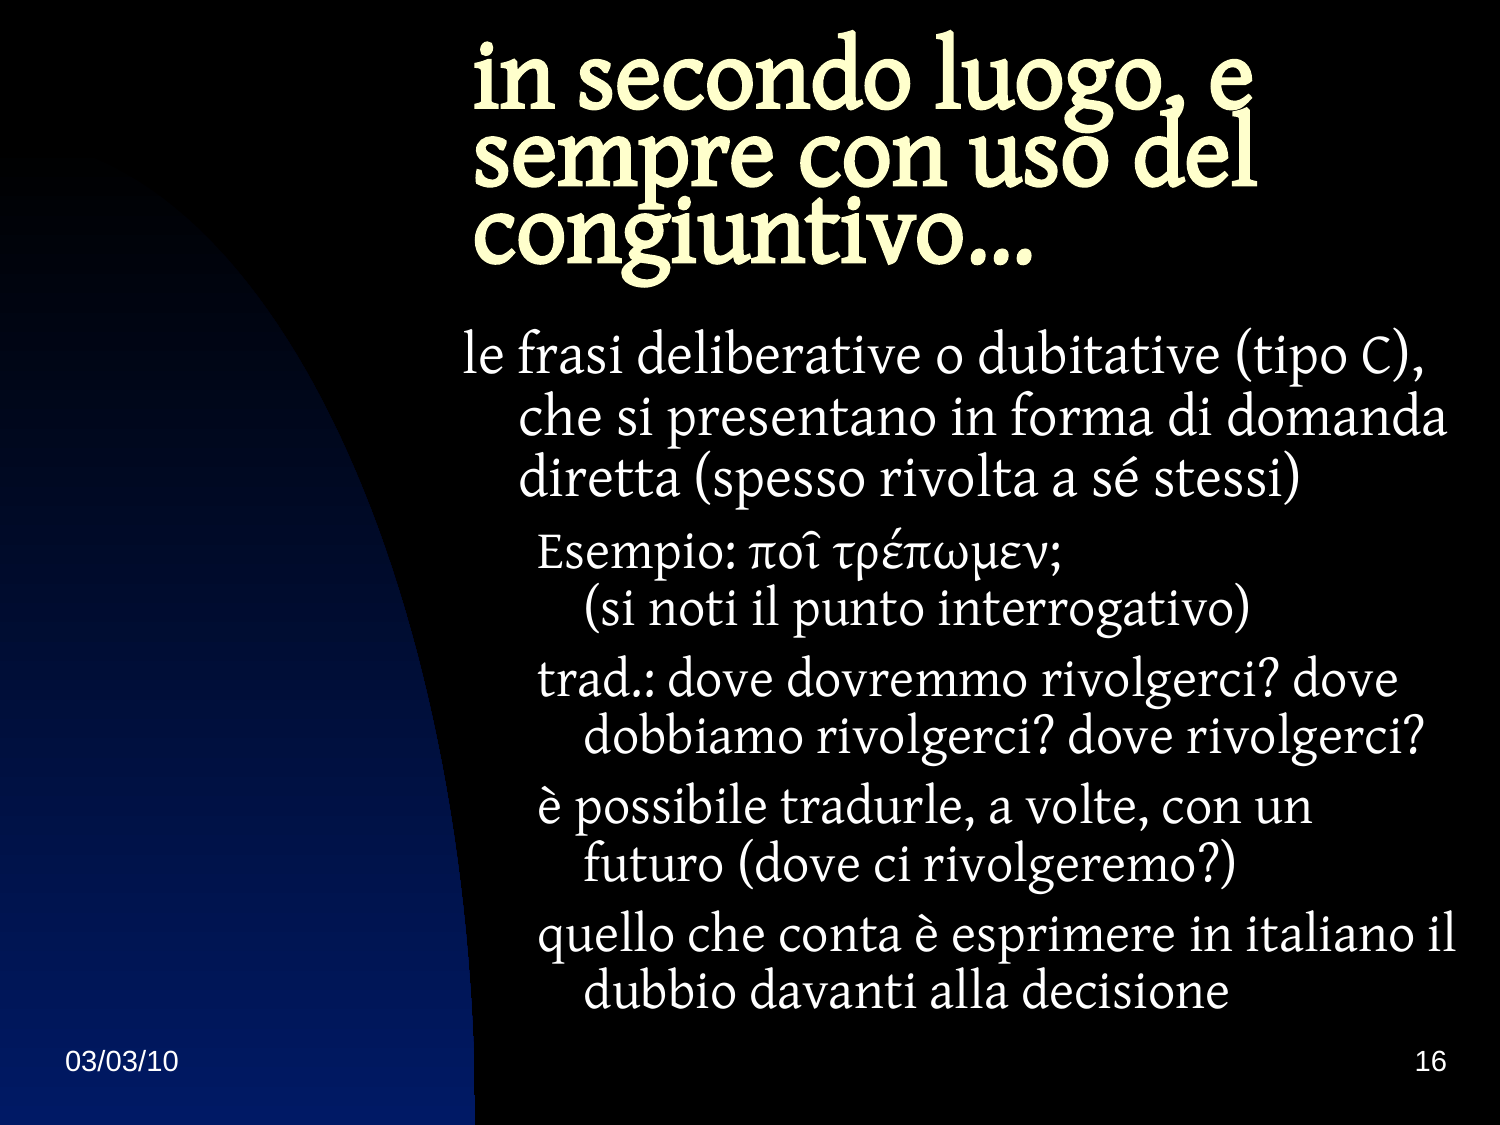

# in secondo luogo, e sempre con uso del congiuntivo...
le frasi deliberative o dubitative (tipo C), che si presentano in forma di domanda diretta (spesso rivolta a sé stessi)
Esempio: ποῖ τρέπωμεν;
(si noti il punto interrogativo)
trad.: dove dovremmo rivolgerci? dove dobbiamo rivolgerci? dove rivolgerci?
è possibile tradurle, a volte, con un futuro (dove ci rivolgeremo?)
quello che conta è esprimere in italiano il dubbio davanti alla decisione
16